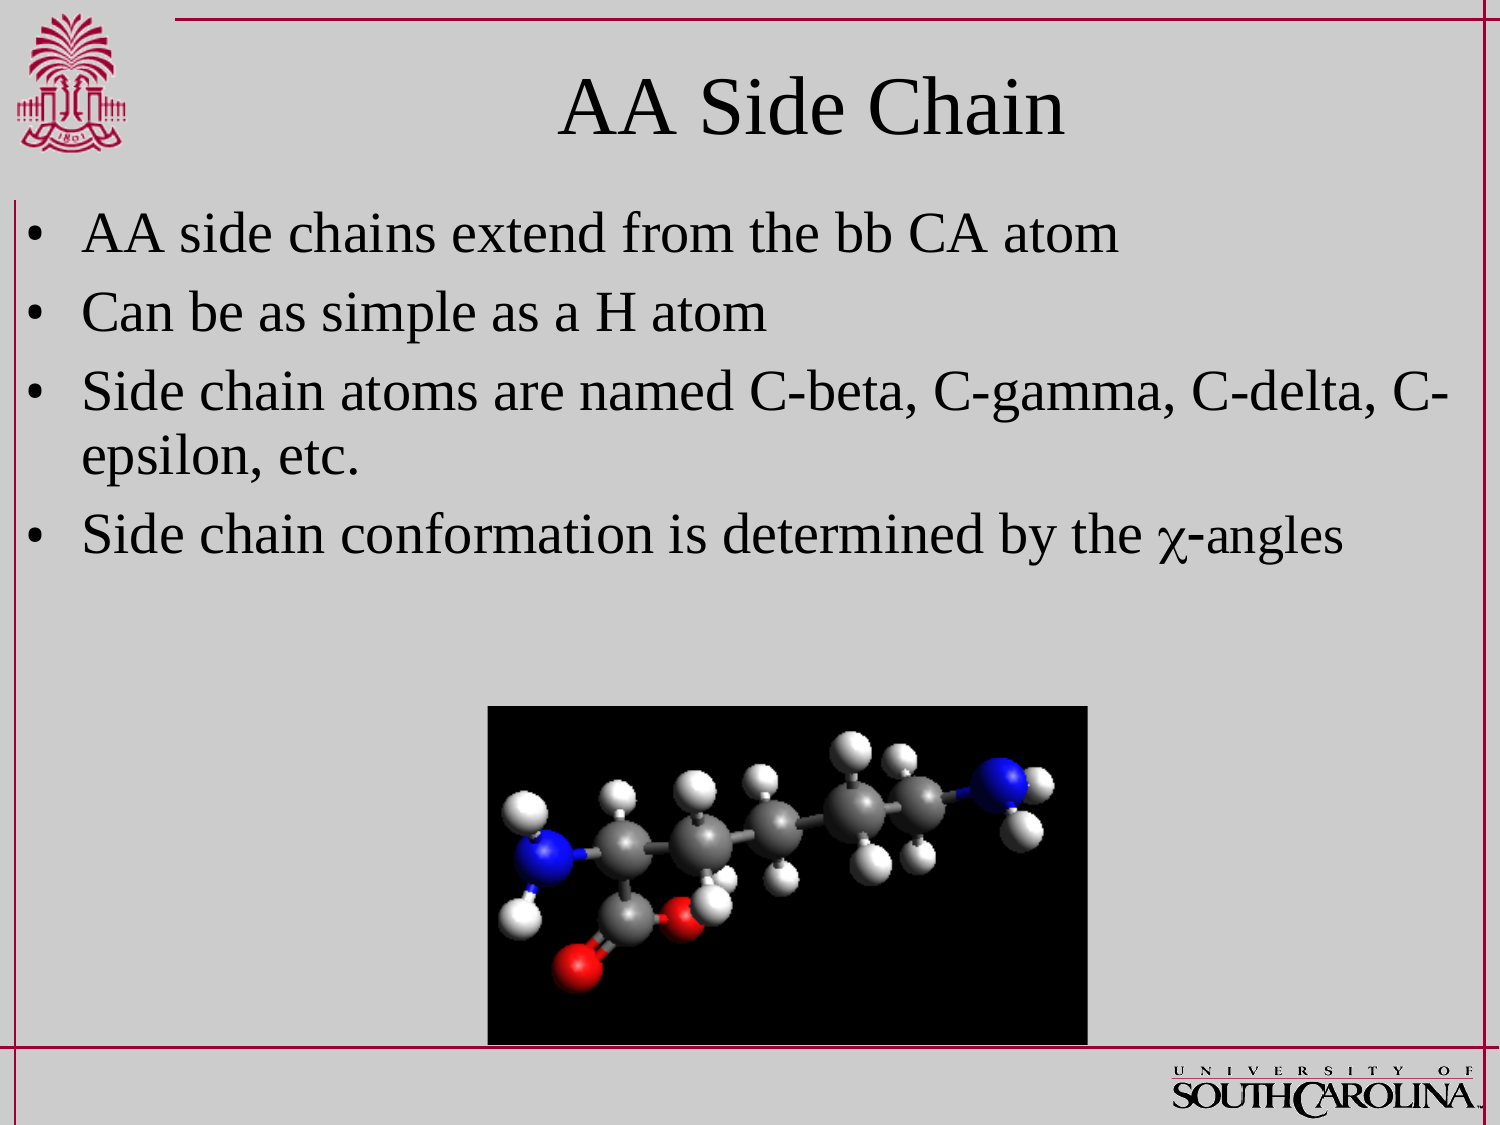

# AA Side Chain
AA side chains extend from the bb CA atom
Can be as simple as a H atom
Side chain atoms are named C-beta, C-gamma, C-delta, C-epsilon, etc.
Side chain conformation is determined by the c-angles